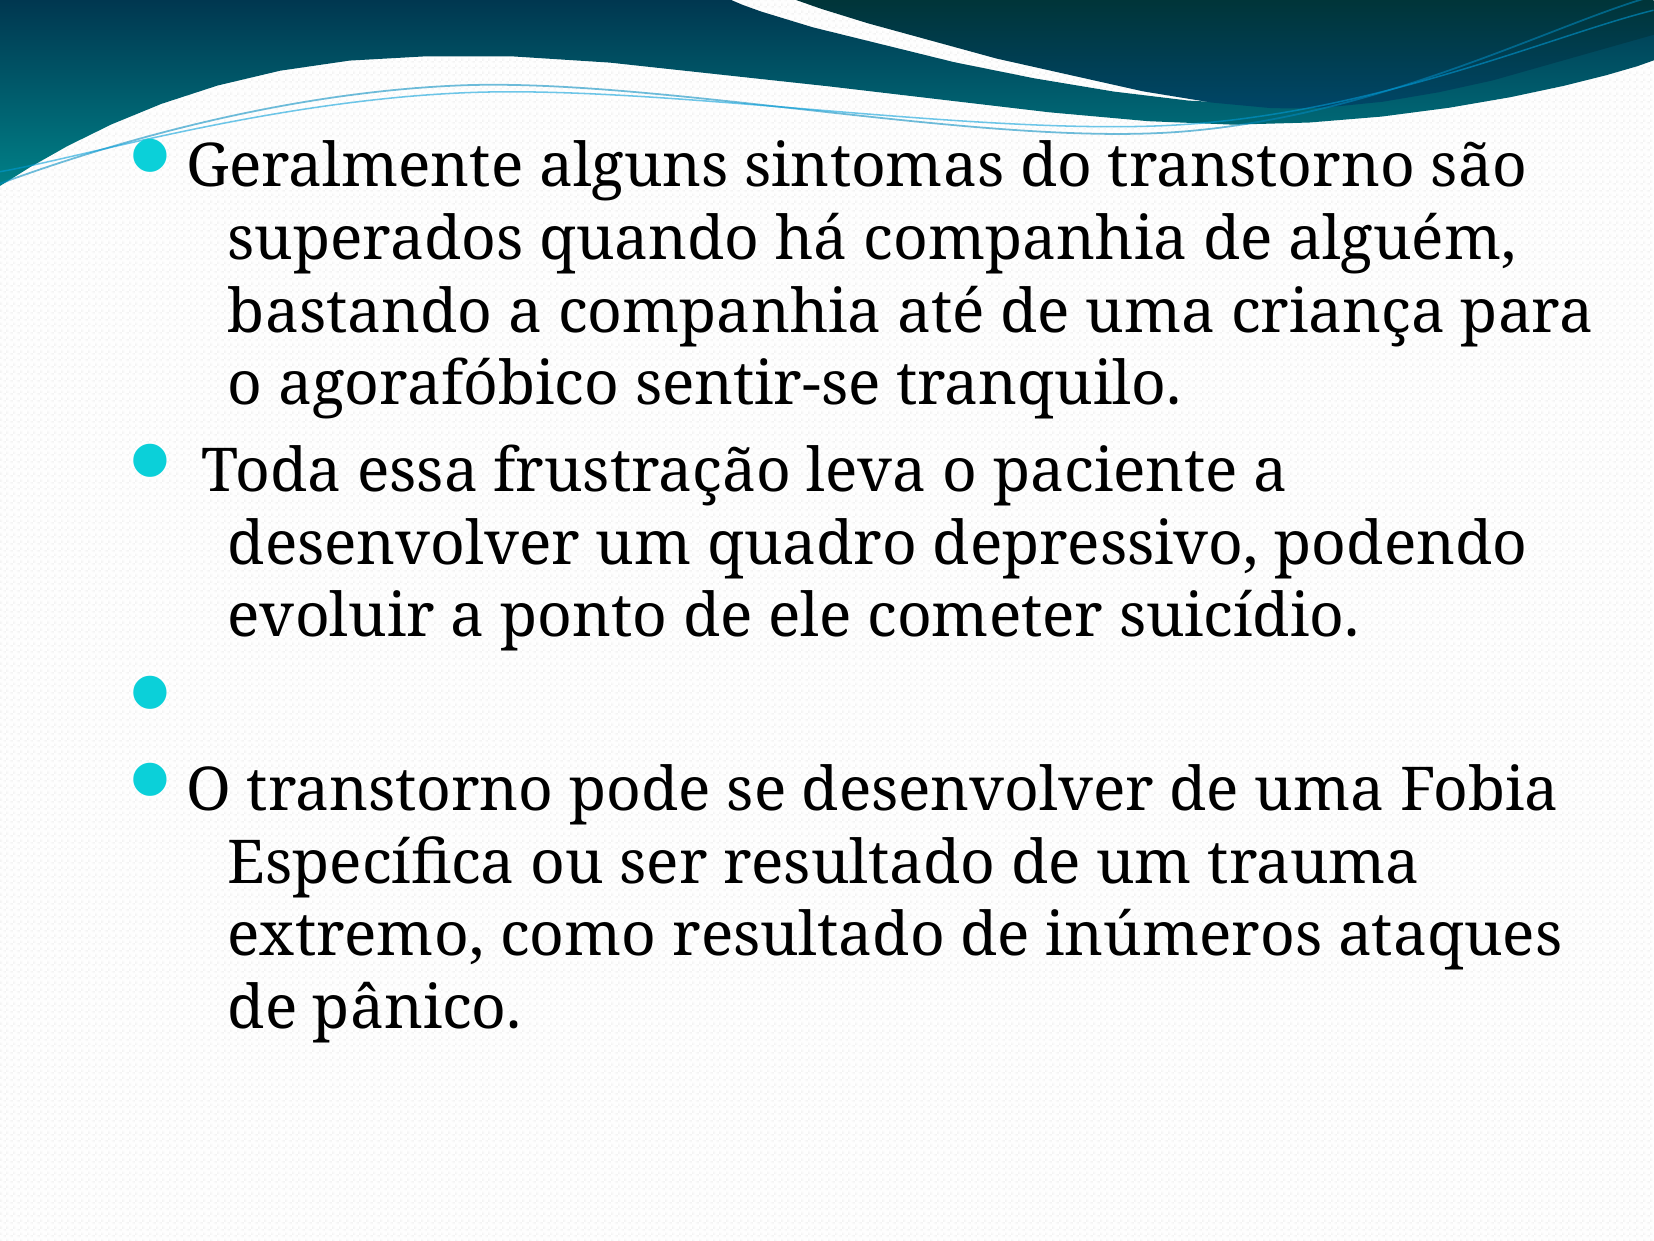

# Geralmente alguns sintomas do transtorno são superados quando há companhia de alguém, bastando a companhia até de uma criança para o agorafóbico sentir-se tranquilo.
 Toda essa frustração leva o paciente a desenvolver um quadro depressivo, podendo evoluir a ponto de ele cometer suicídio.
O transtorno pode se desenvolver de uma Fobia Específica ou ser resultado de um trauma extremo, como resultado de inúmeros ataques de pânico.